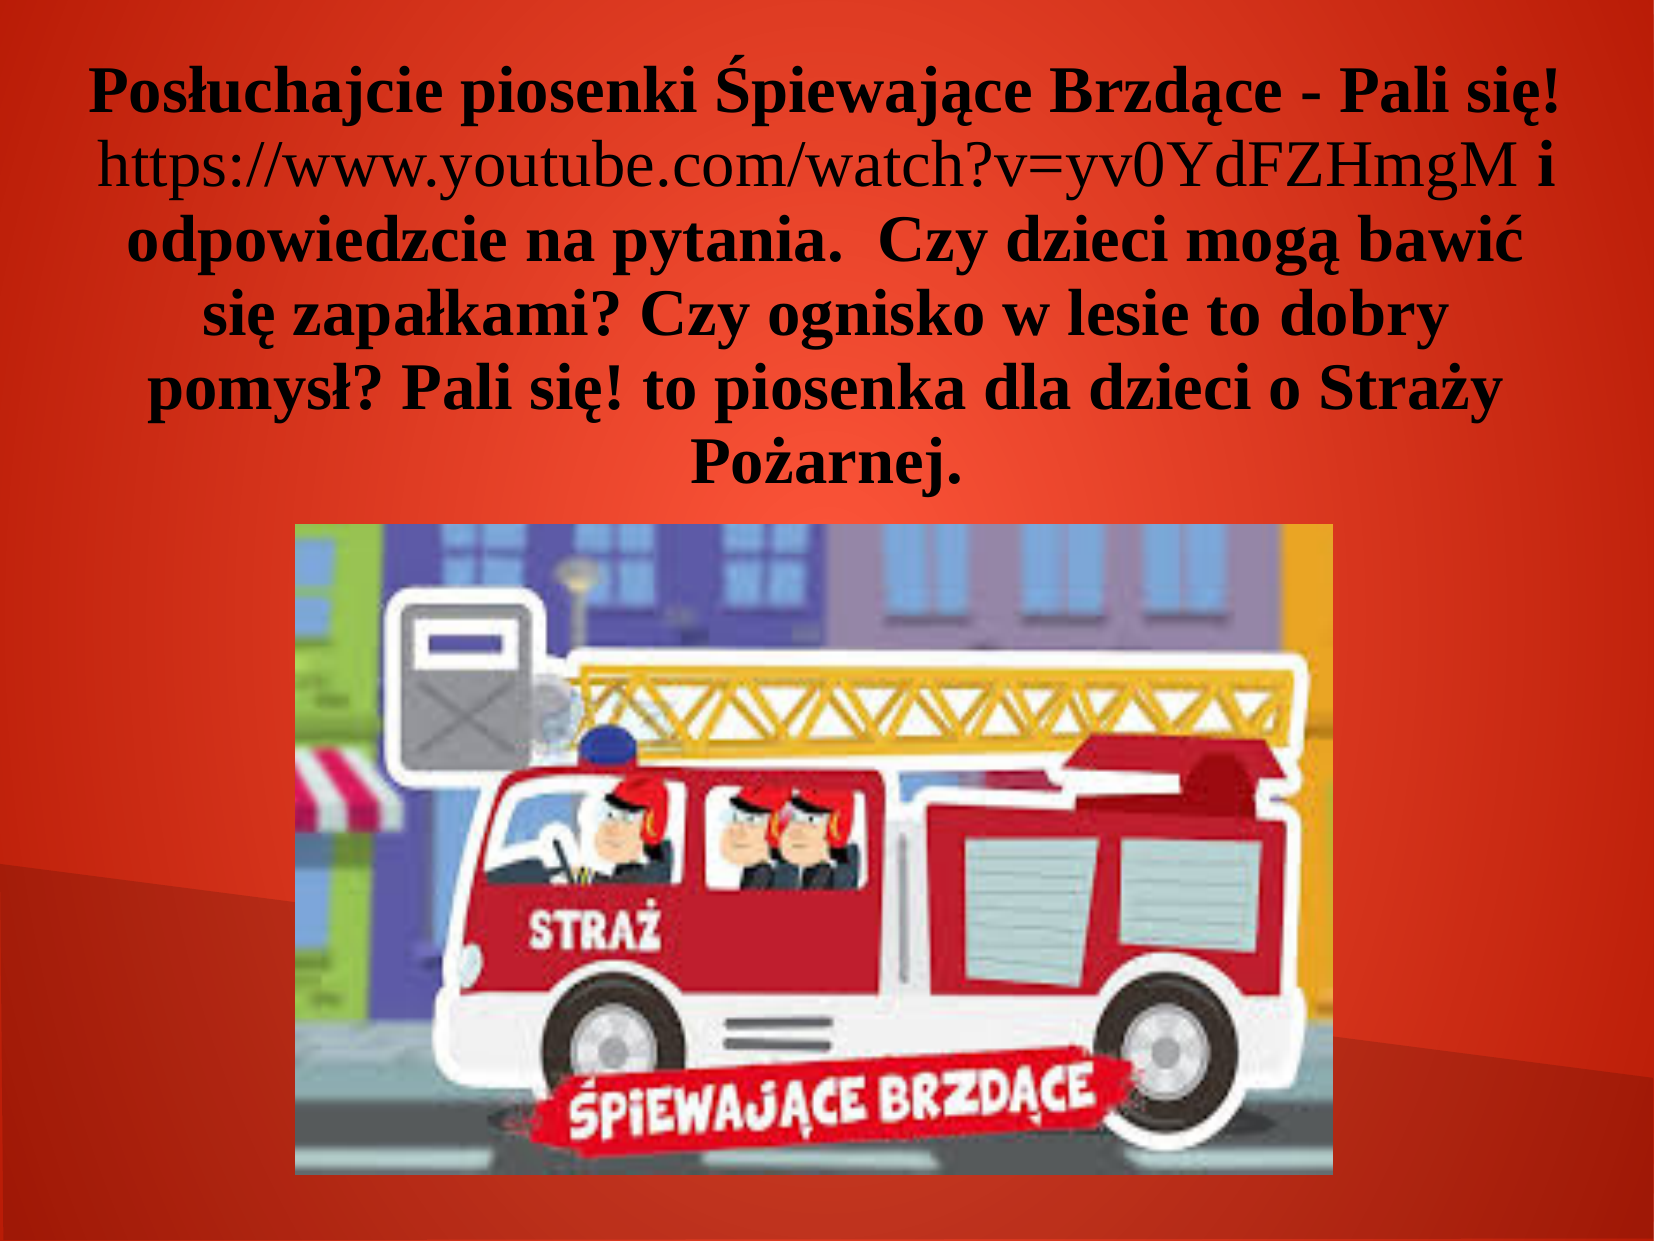

# Posłuchajcie piosenki Śpiewające Brzdące - Pali się! https://www.youtube.com/watch?v=yv0YdFZHmgM i odpowiedzcie na pytania. Czy dzieci mogą bawić się zapałkami? Czy ognisko w lesie to dobry pomysł? Pali się! to piosenka dla dzieci o Straży Pożarnej.